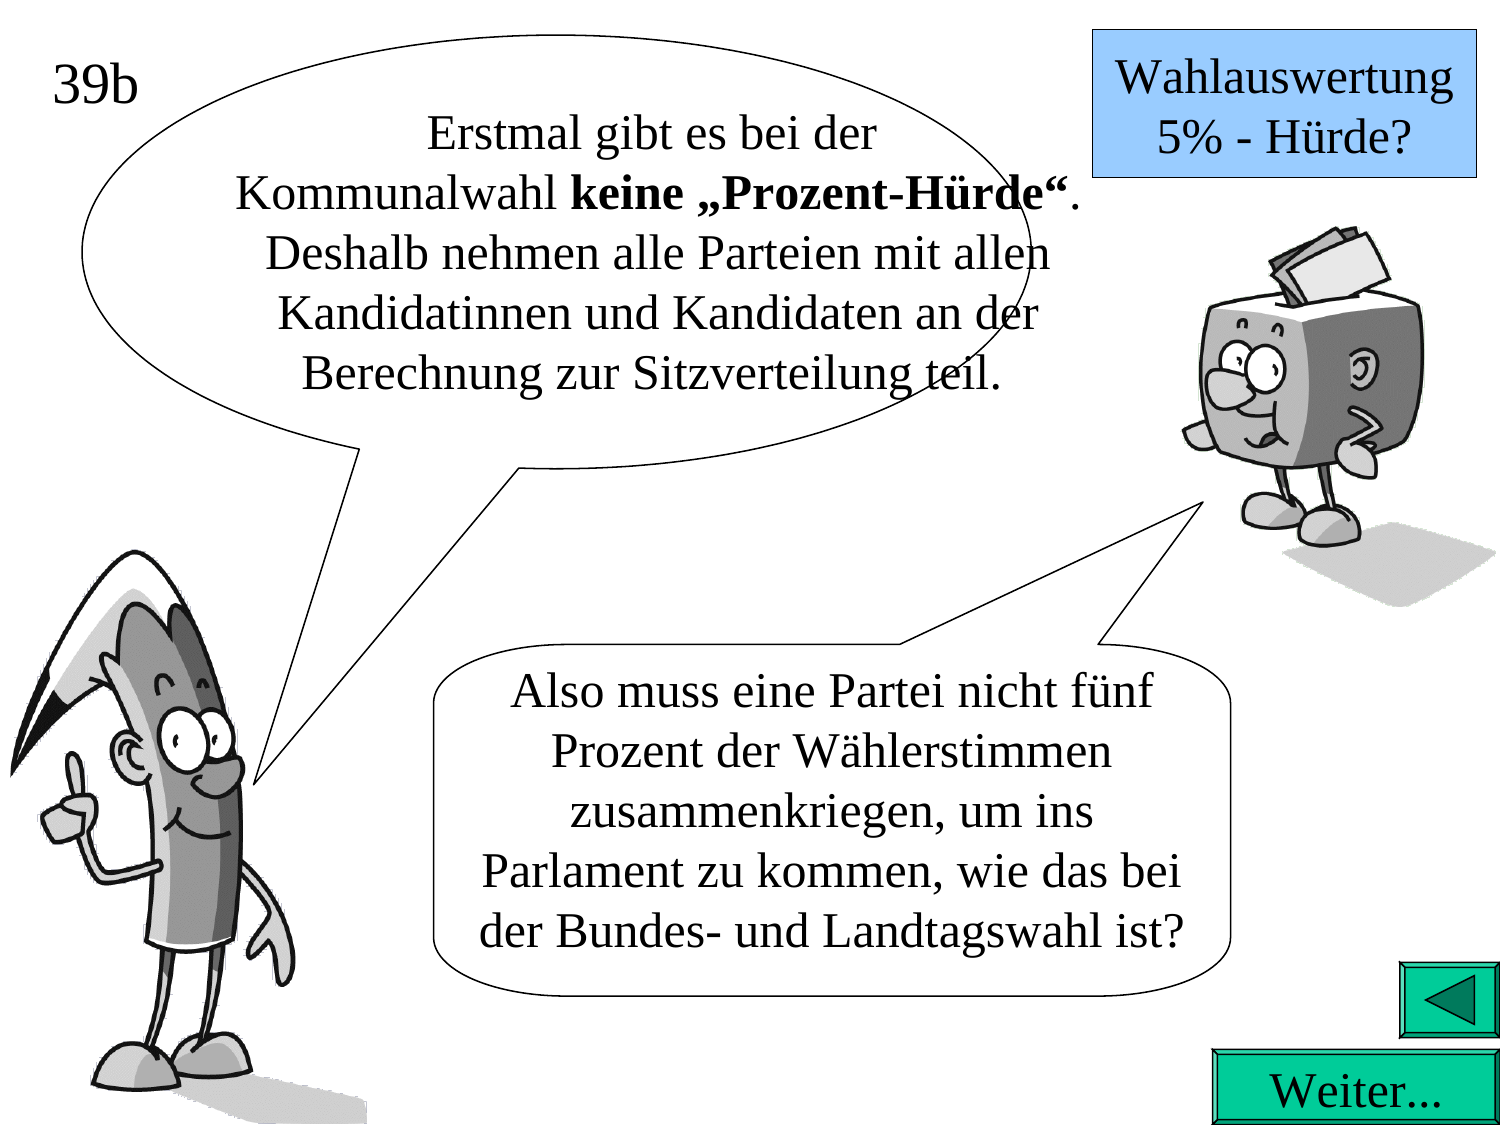

Wahlauswertung
5% - Hürde?
Erstmal gibt es bei der
 Kommunalwahl keine „Prozent-Hürde“.
 Deshalb nehmen alle Parteien mit allen
 Kandidatinnen und Kandidaten an der
Berechnung zur Sitzverteilung teil.
39b
Also muss eine Partei nicht fünf Prozent der Wählerstimmen zusammenkriegen, um ins Parlament zu kommen, wie das bei der Bundes‑ und Landtagswahl ist?
Weiter...